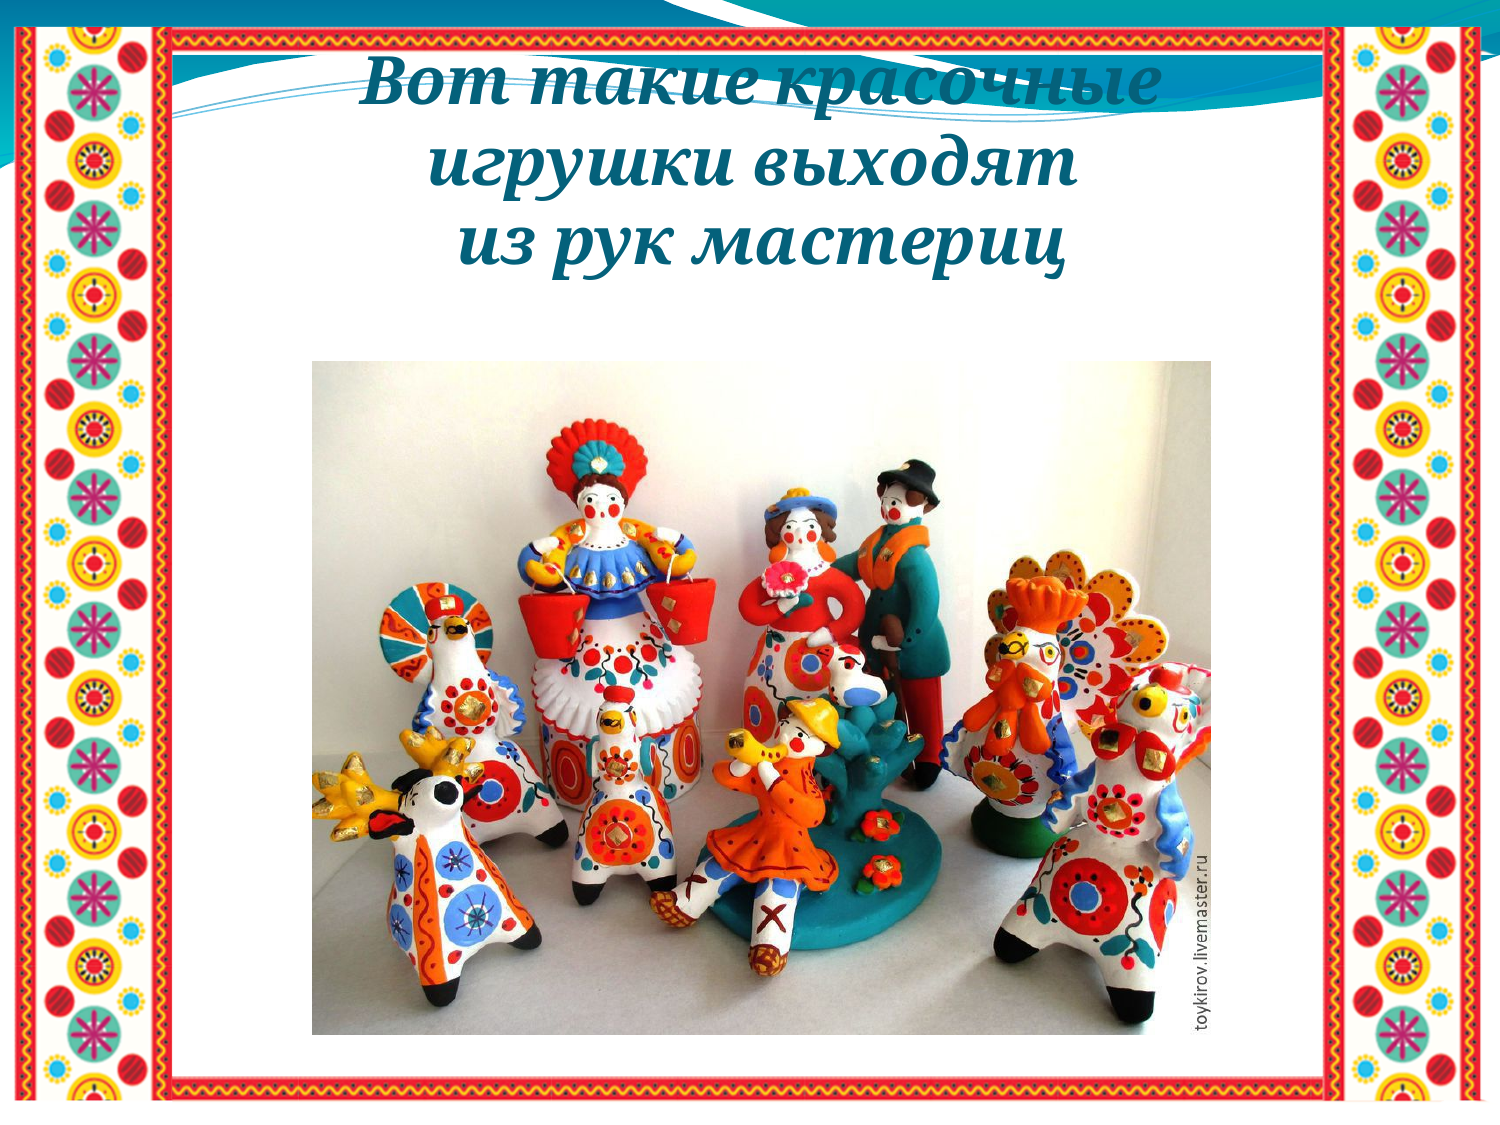

# Вот такие красочные игрушки выходят из рук мастериц